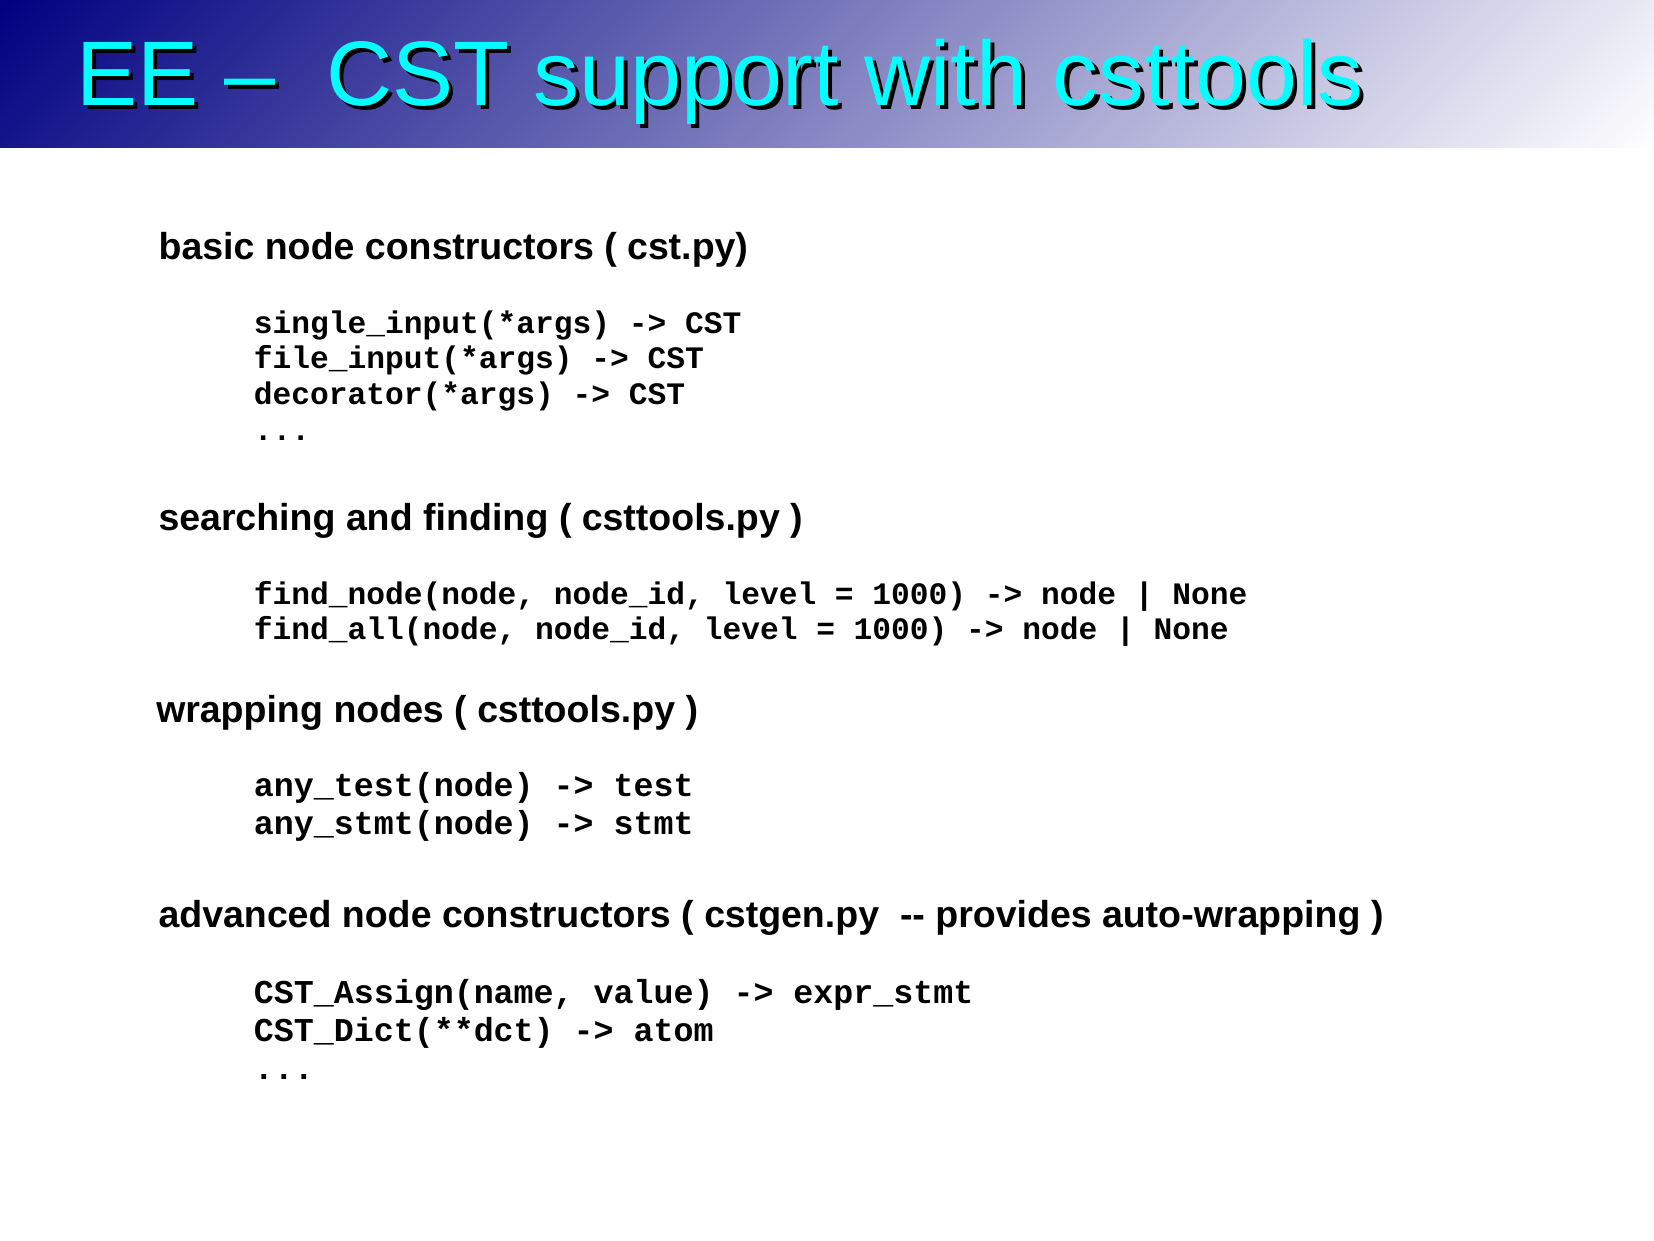

# EE – CST support with csttools
 basic node constructors ( cst.py)
	single_input(*args) -> CST
	file_input(*args) -> CST
	decorator(*args) -> CST
	...
 searching and finding ( csttools.py )
	find_node(node, node_id, level = 1000) -> node | None
	find_all(node, node_id, level = 1000) -> node | None
 wrapping nodes ( csttools.py )
	any_test(node) -> test
	any_stmt(node) -> stmt
 advanced node constructors ( cstgen.py -- provides auto-wrapping )
	CST_Assign(name, value) -> expr_stmt
	CST_Dict(**dct) -> atom
	...